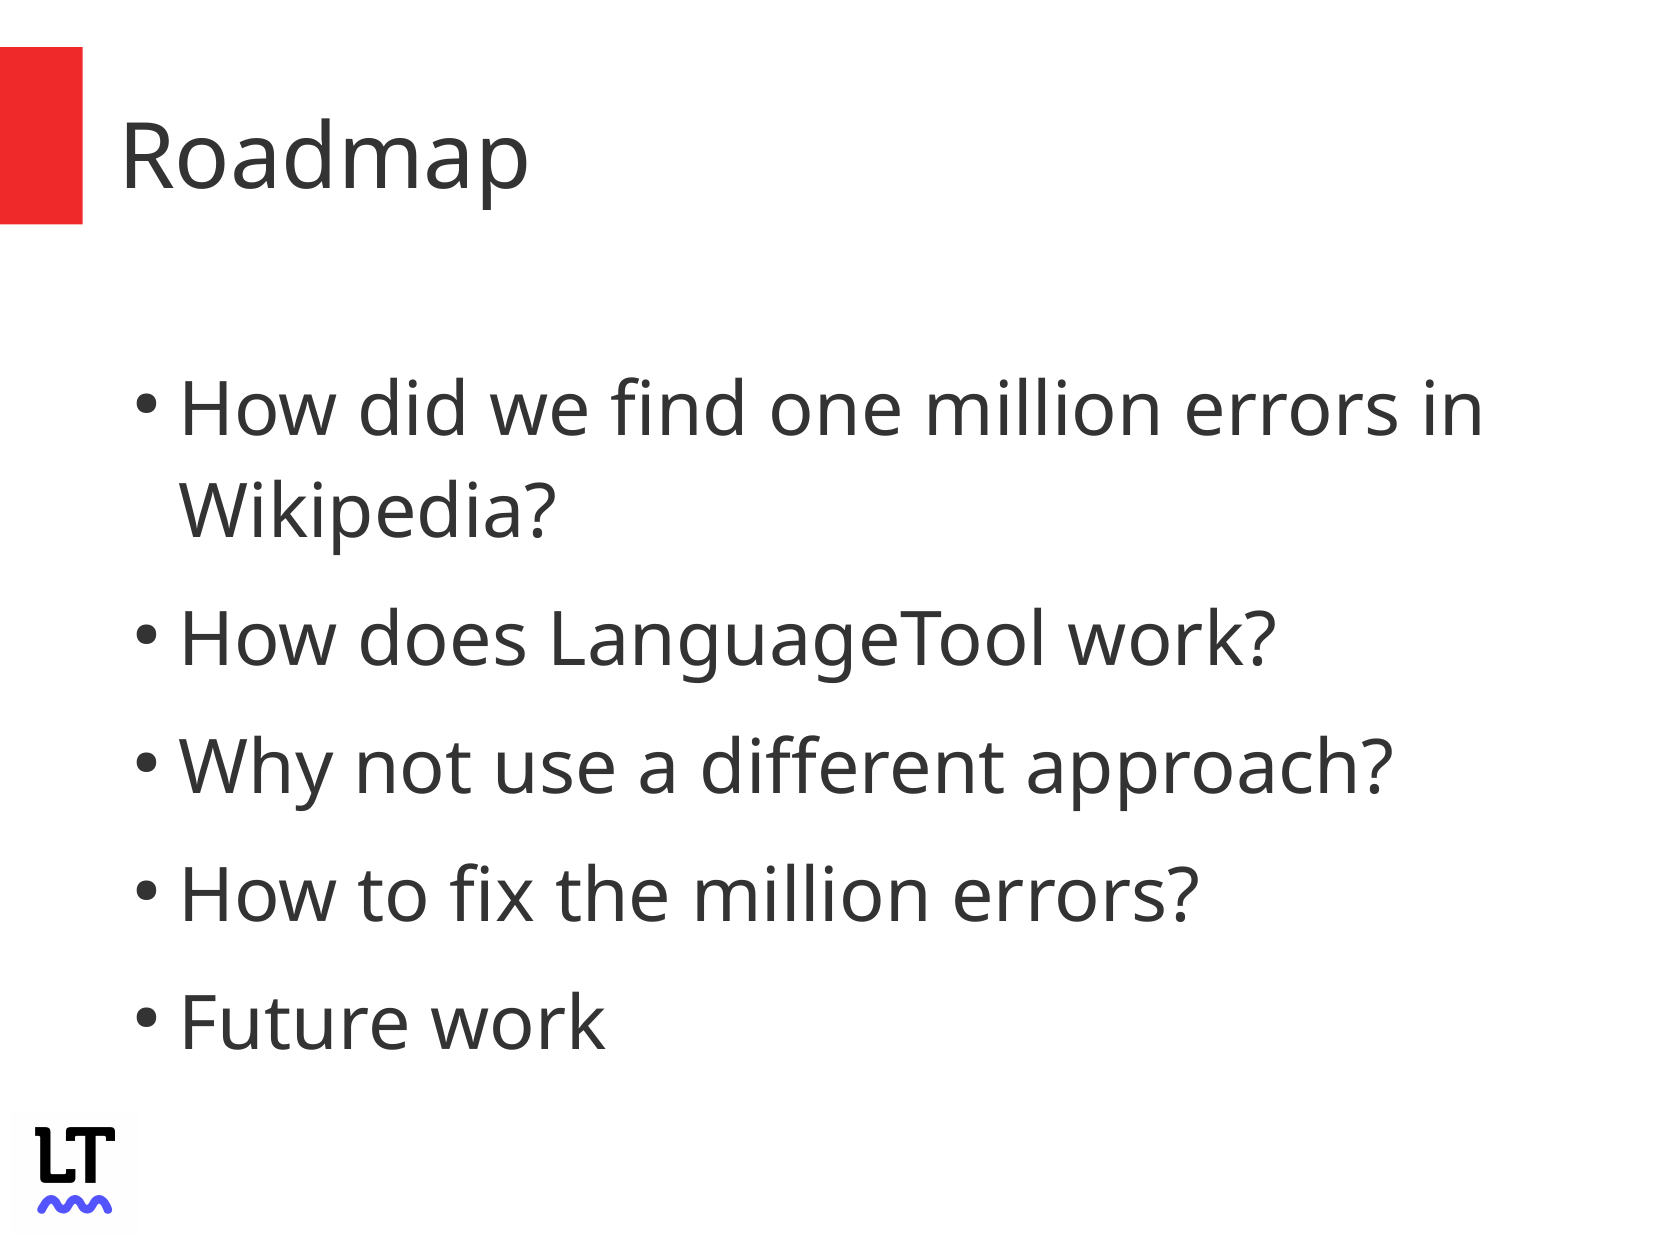

# Roadmap
How did we find one million errors in Wikipedia?
How does LanguageTool work?
Why not use a different approach?
How to fix the million errors?
Future work